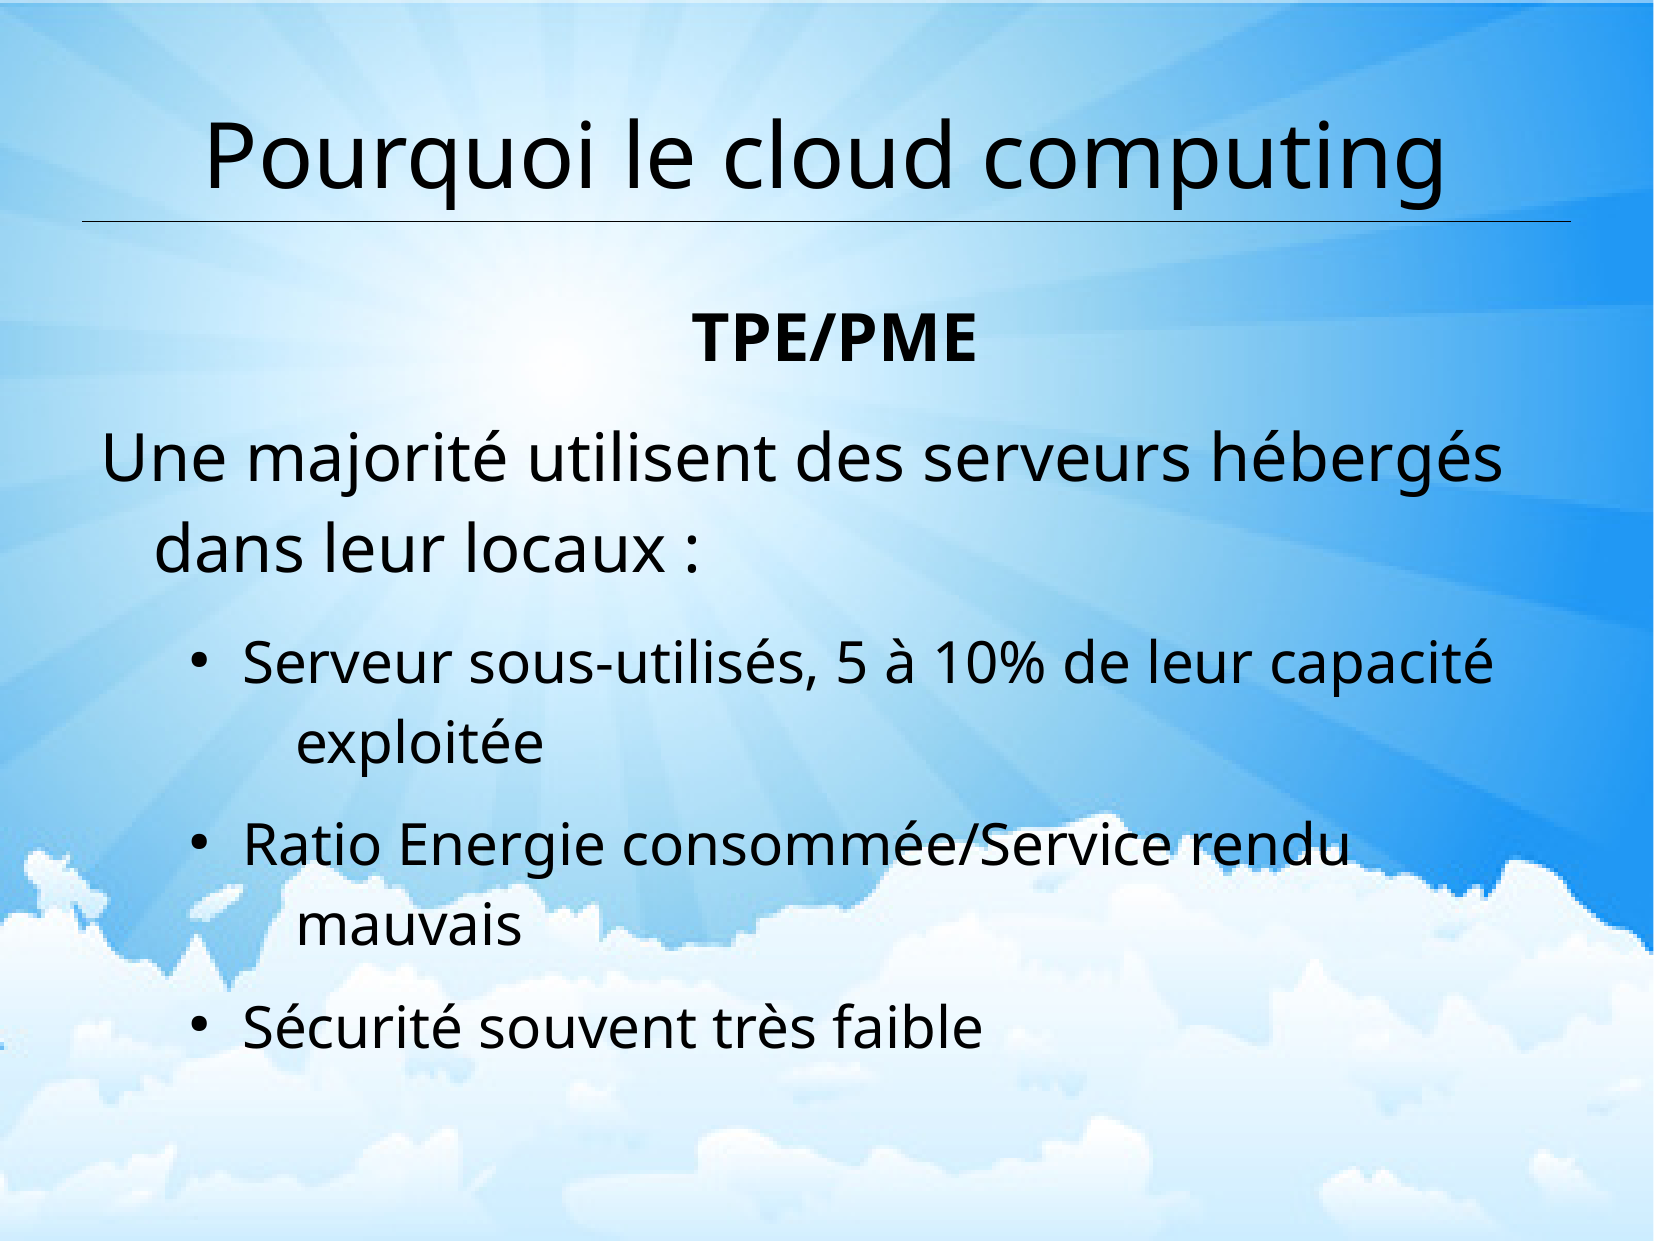

# Pourquoi le cloud computing
TPE/PME
Une majorité utilisent des serveurs hébergés dans leur locaux :
Serveur sous-utilisés, 5 à 10% de leur capacité exploitée
Ratio Energie consommée/Service rendu mauvais
Sécurité souvent très faible